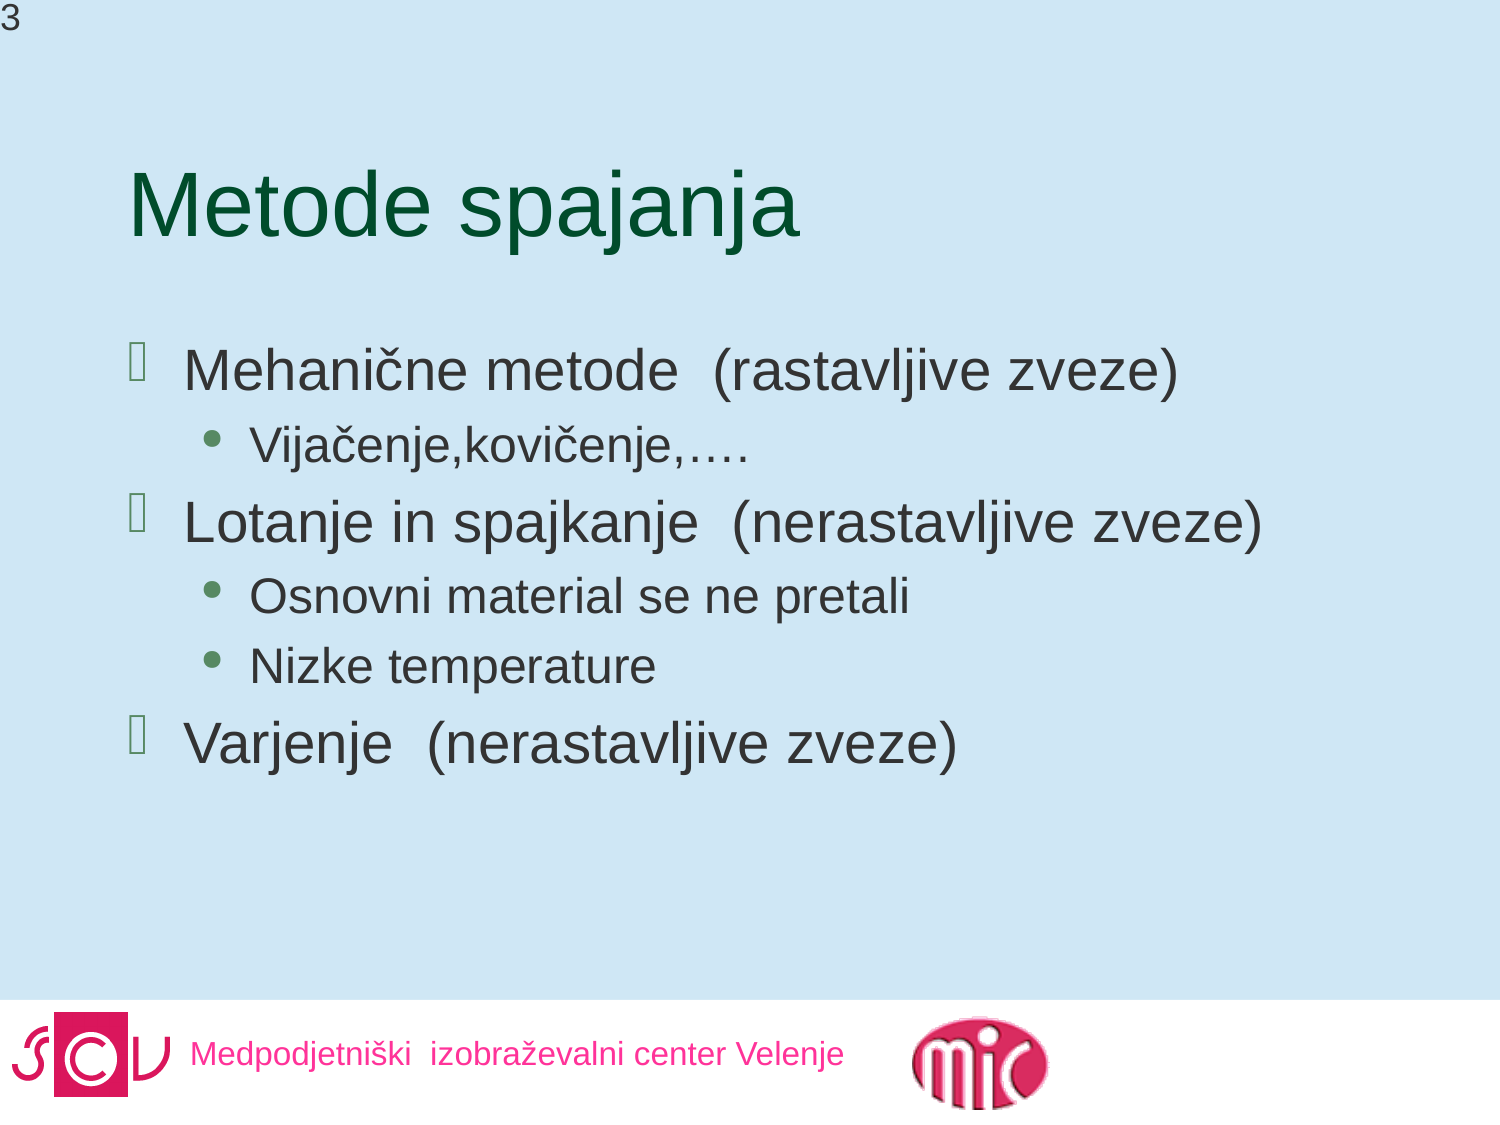

# Metode spajanja
Mehanične metode (rastavljive zveze)
Vijačenje,kovičenje,….
Lotanje in spajkanje (nerastavljive zveze)
Osnovni material se ne pretali
Nizke temperature
Varjenje (nerastavljive zveze)